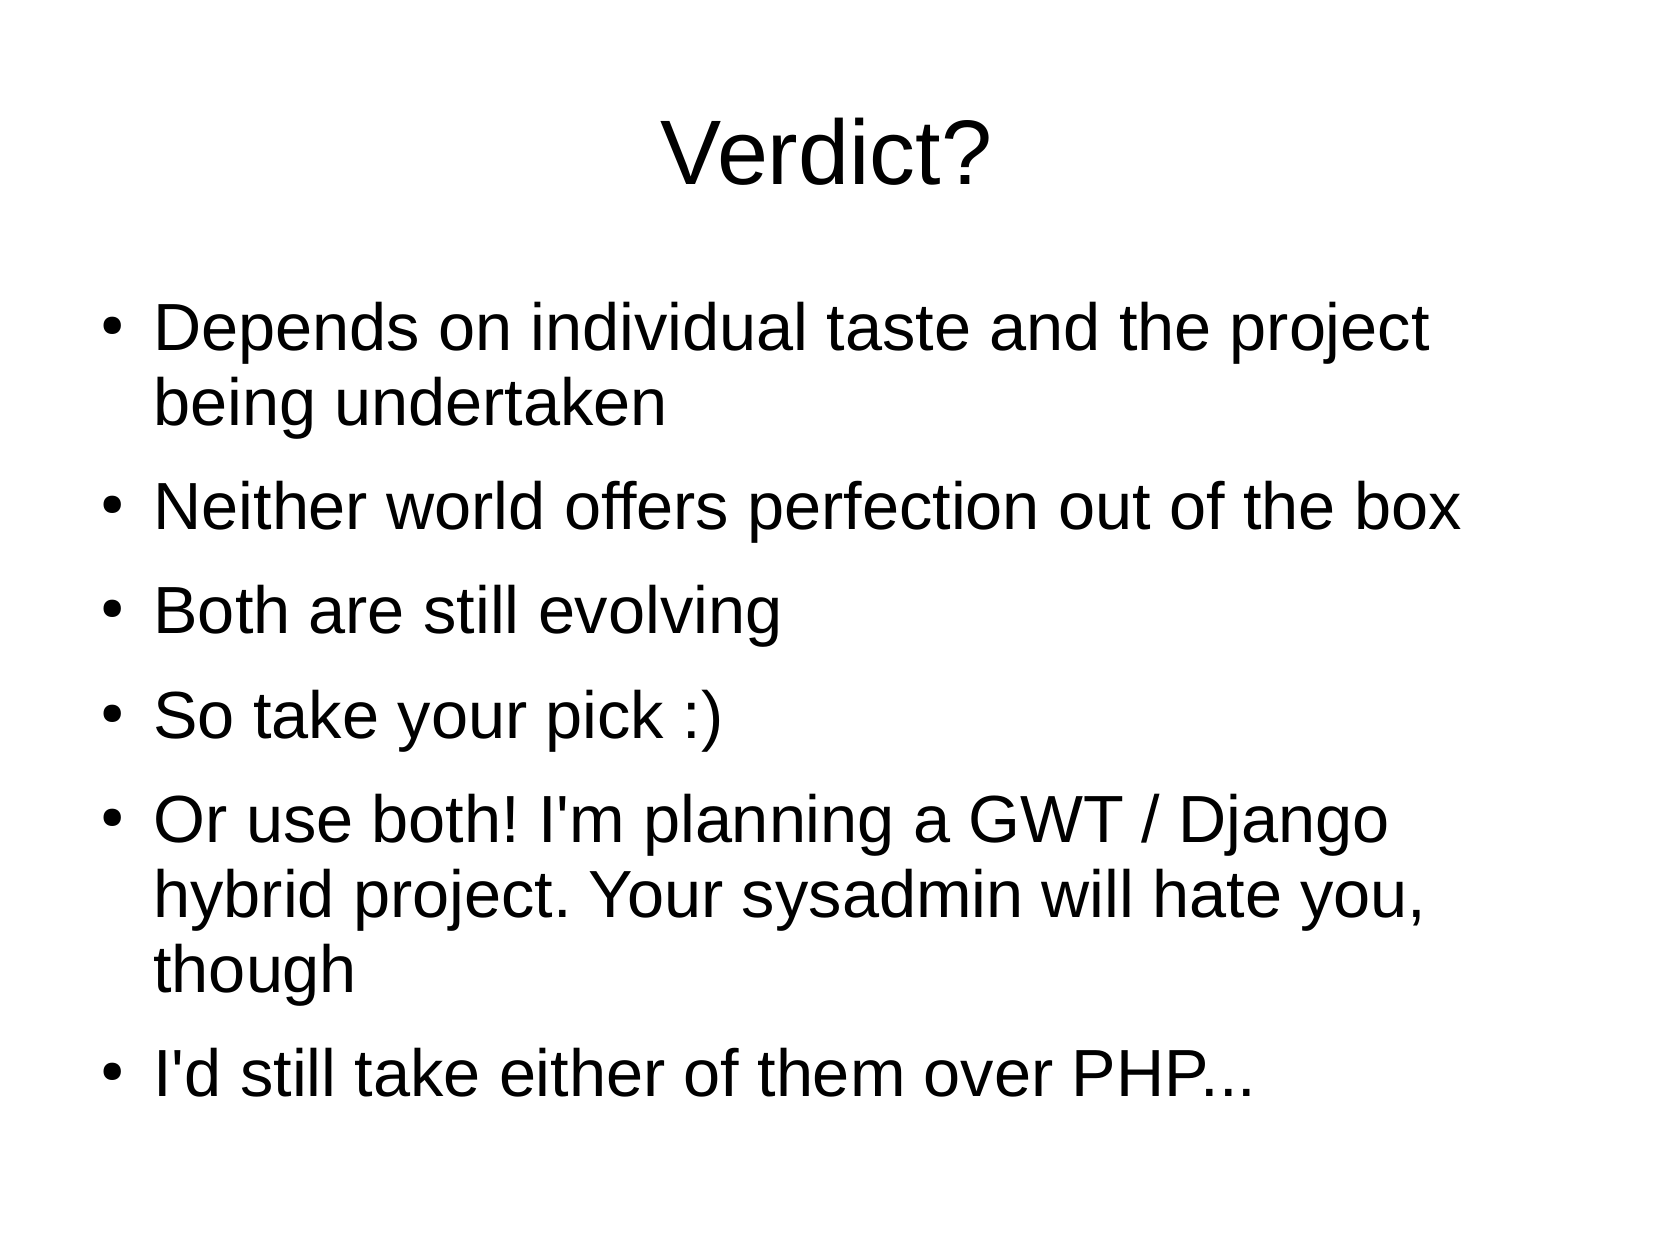

# Verdict?
Depends on individual taste and the project being undertaken
Neither world offers perfection out of the box
Both are still evolving
So take your pick :)
Or use both! I'm planning a GWT / Django hybrid project. Your sysadmin will hate you, though
I'd still take either of them over PHP...